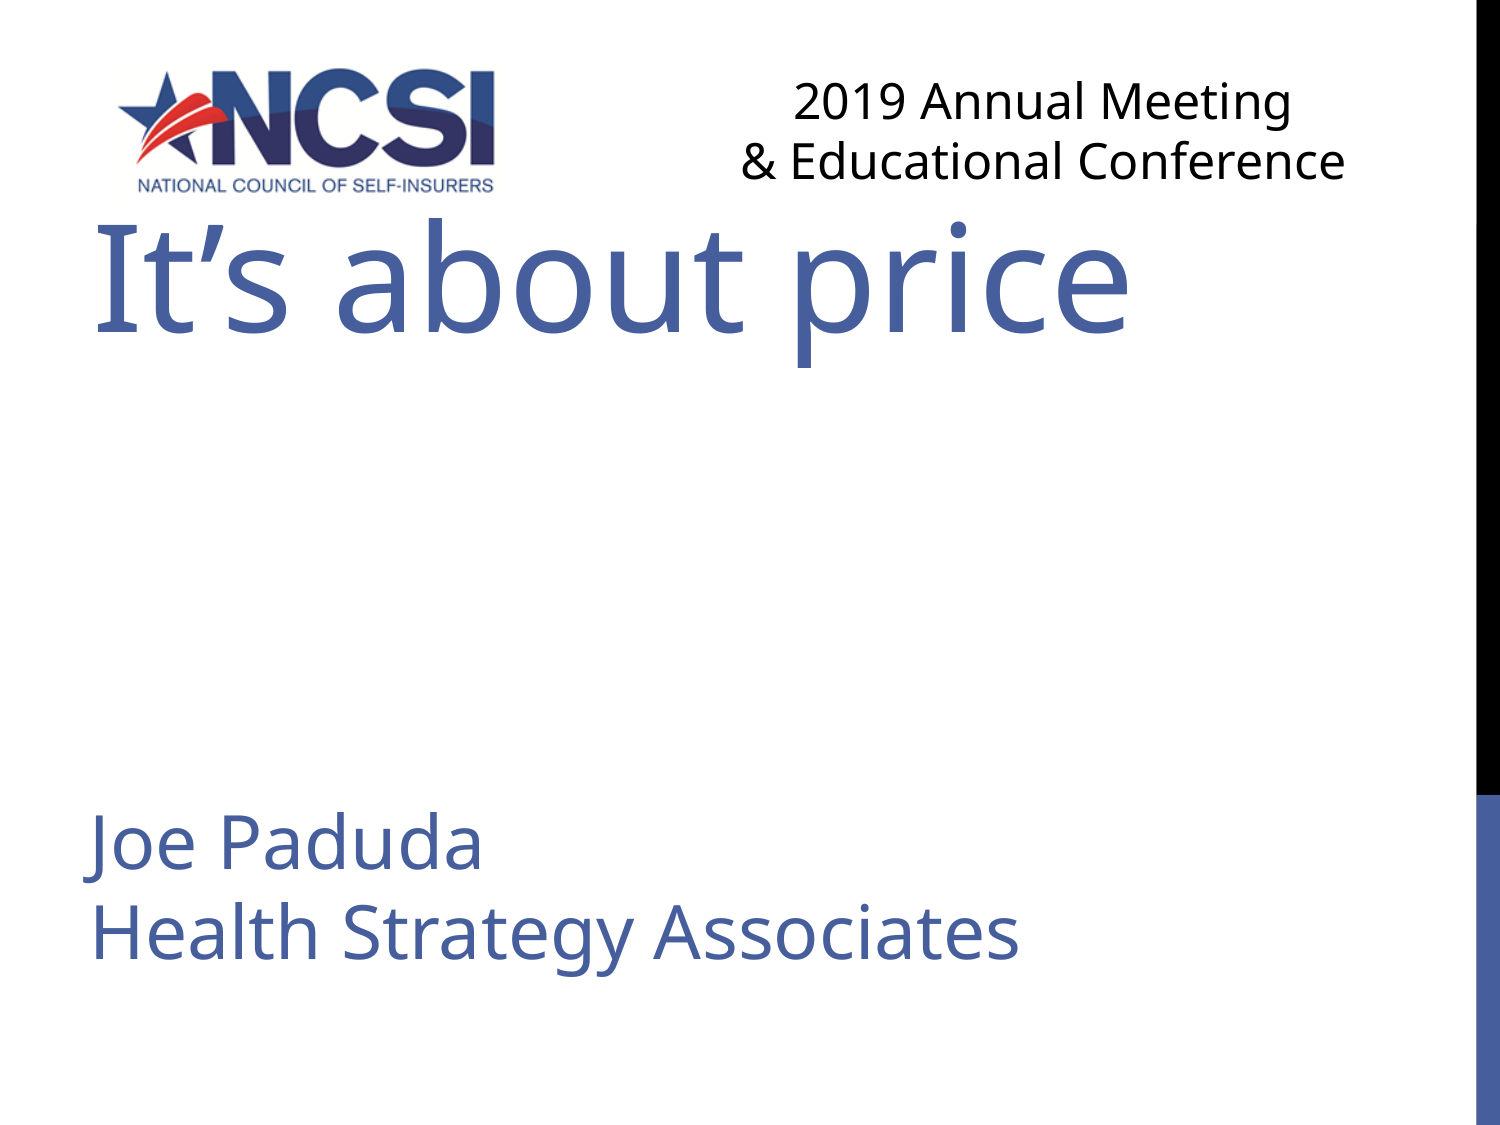

2019 Annual Meeting
& Educational Conference
# It’s about price
Joe Paduda
Health Strategy Associates